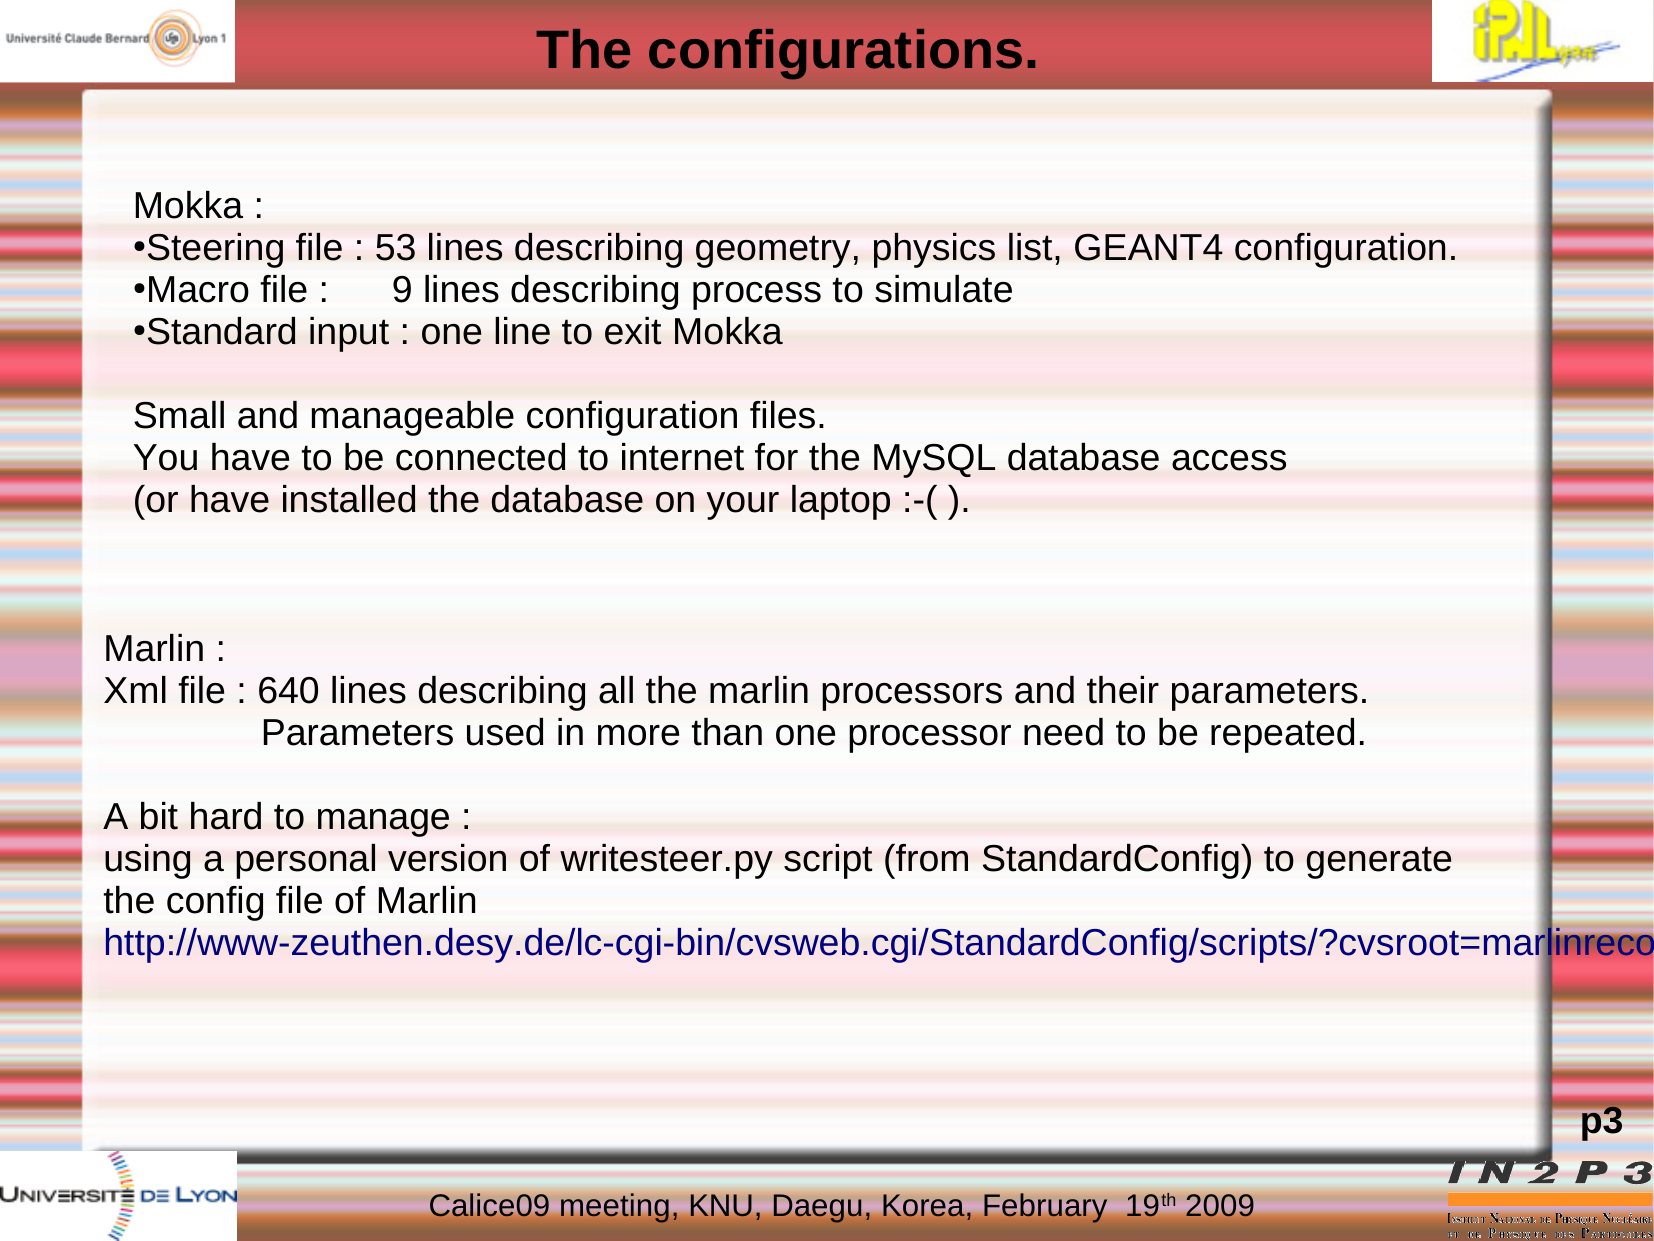

The configurations.
Mokka :
Steering file : 53 lines describing geometry, physics list, GEANT4 configuration.
Macro file : 9 lines describing process to simulate
Standard input : one line to exit Mokka
Small and manageable configuration files.
You have to be connected to internet for the MySQL database access
(or have installed the database on your laptop :-( ).
Marlin :
Xml file : 640 lines describing all the marlin processors and their parameters.
 Parameters used in more than one processor need to be repeated.
A bit hard to manage :
using a personal version of writesteer.py script (from StandardConfig) to generate
the config file of Marlin
http://www-zeuthen.desy.de/lc-cgi-bin/cvsweb.cgi/StandardConfig/scripts/?cvsroot=marlinreco